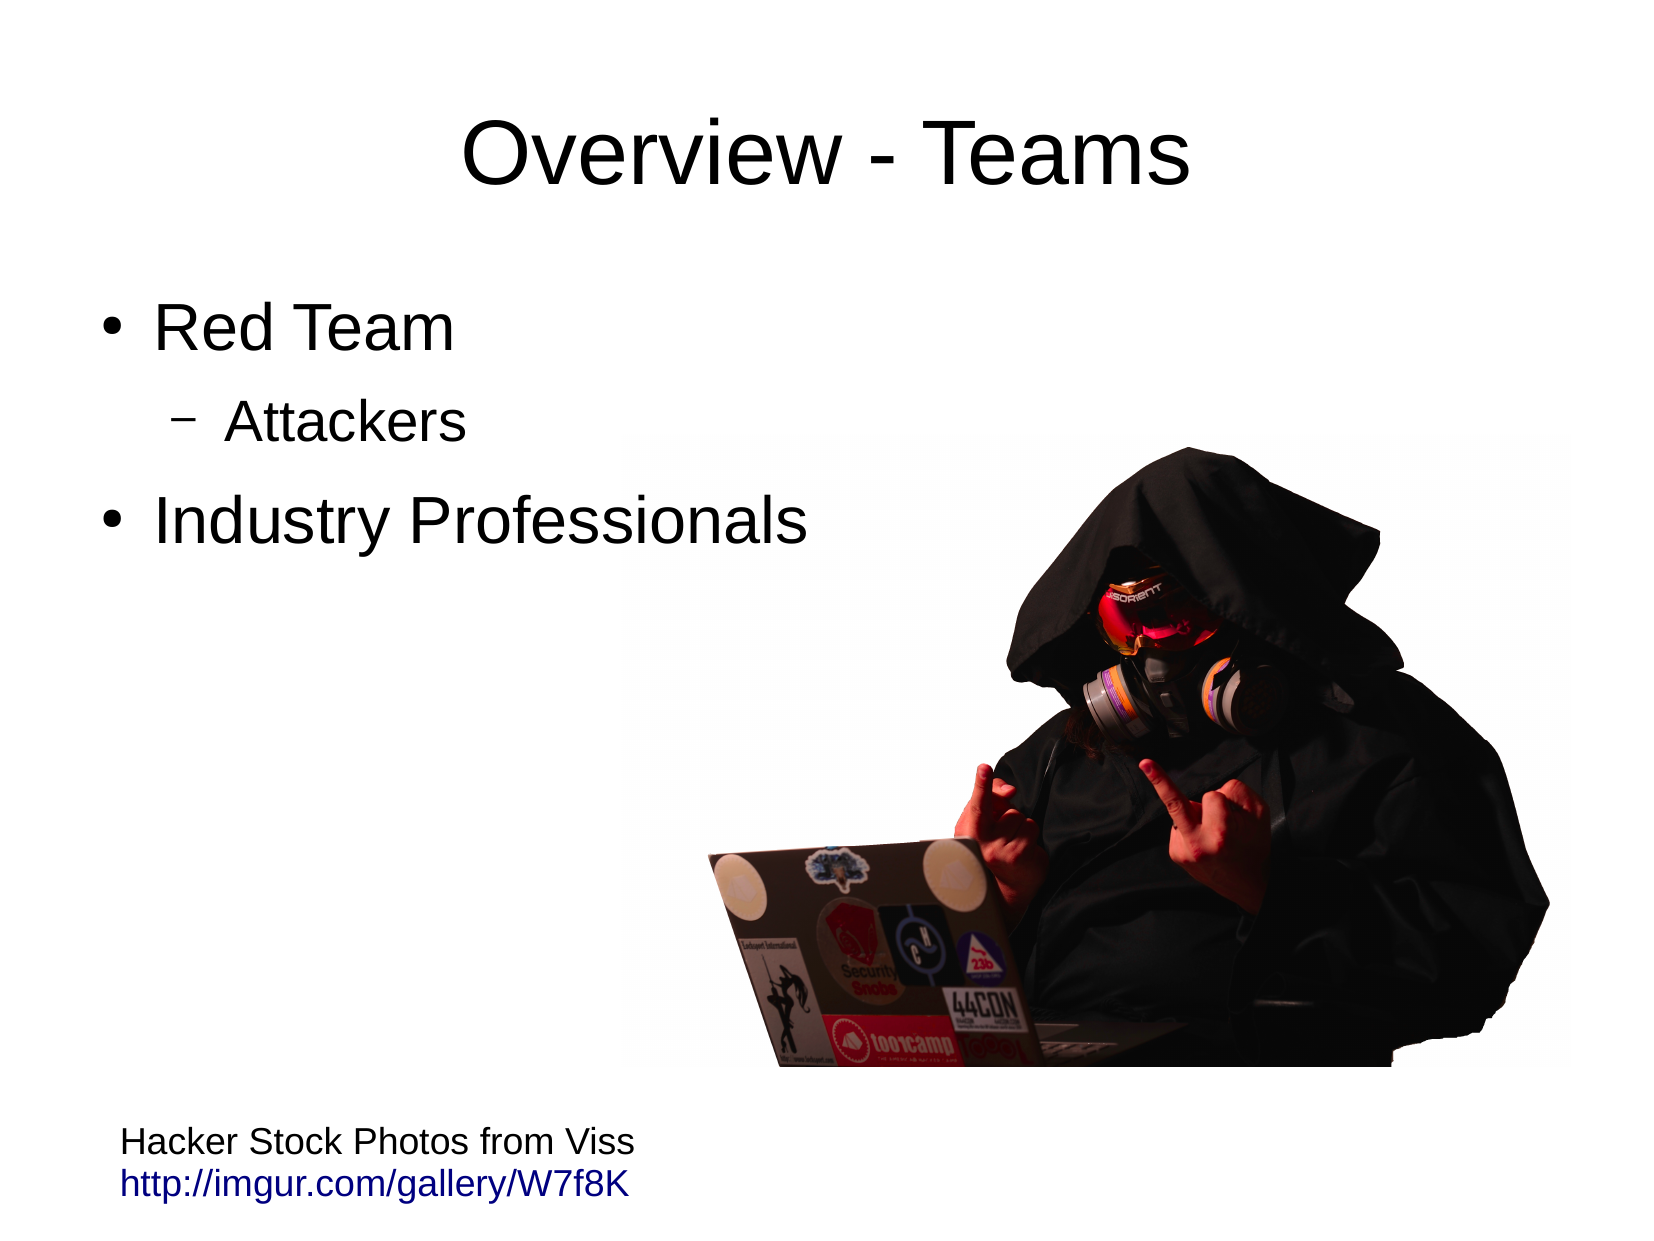

# Overview - Teams
Red Team
Attackers
Industry Professionals
Hacker Stock Photos from Viss http://imgur.com/gallery/W7f8K